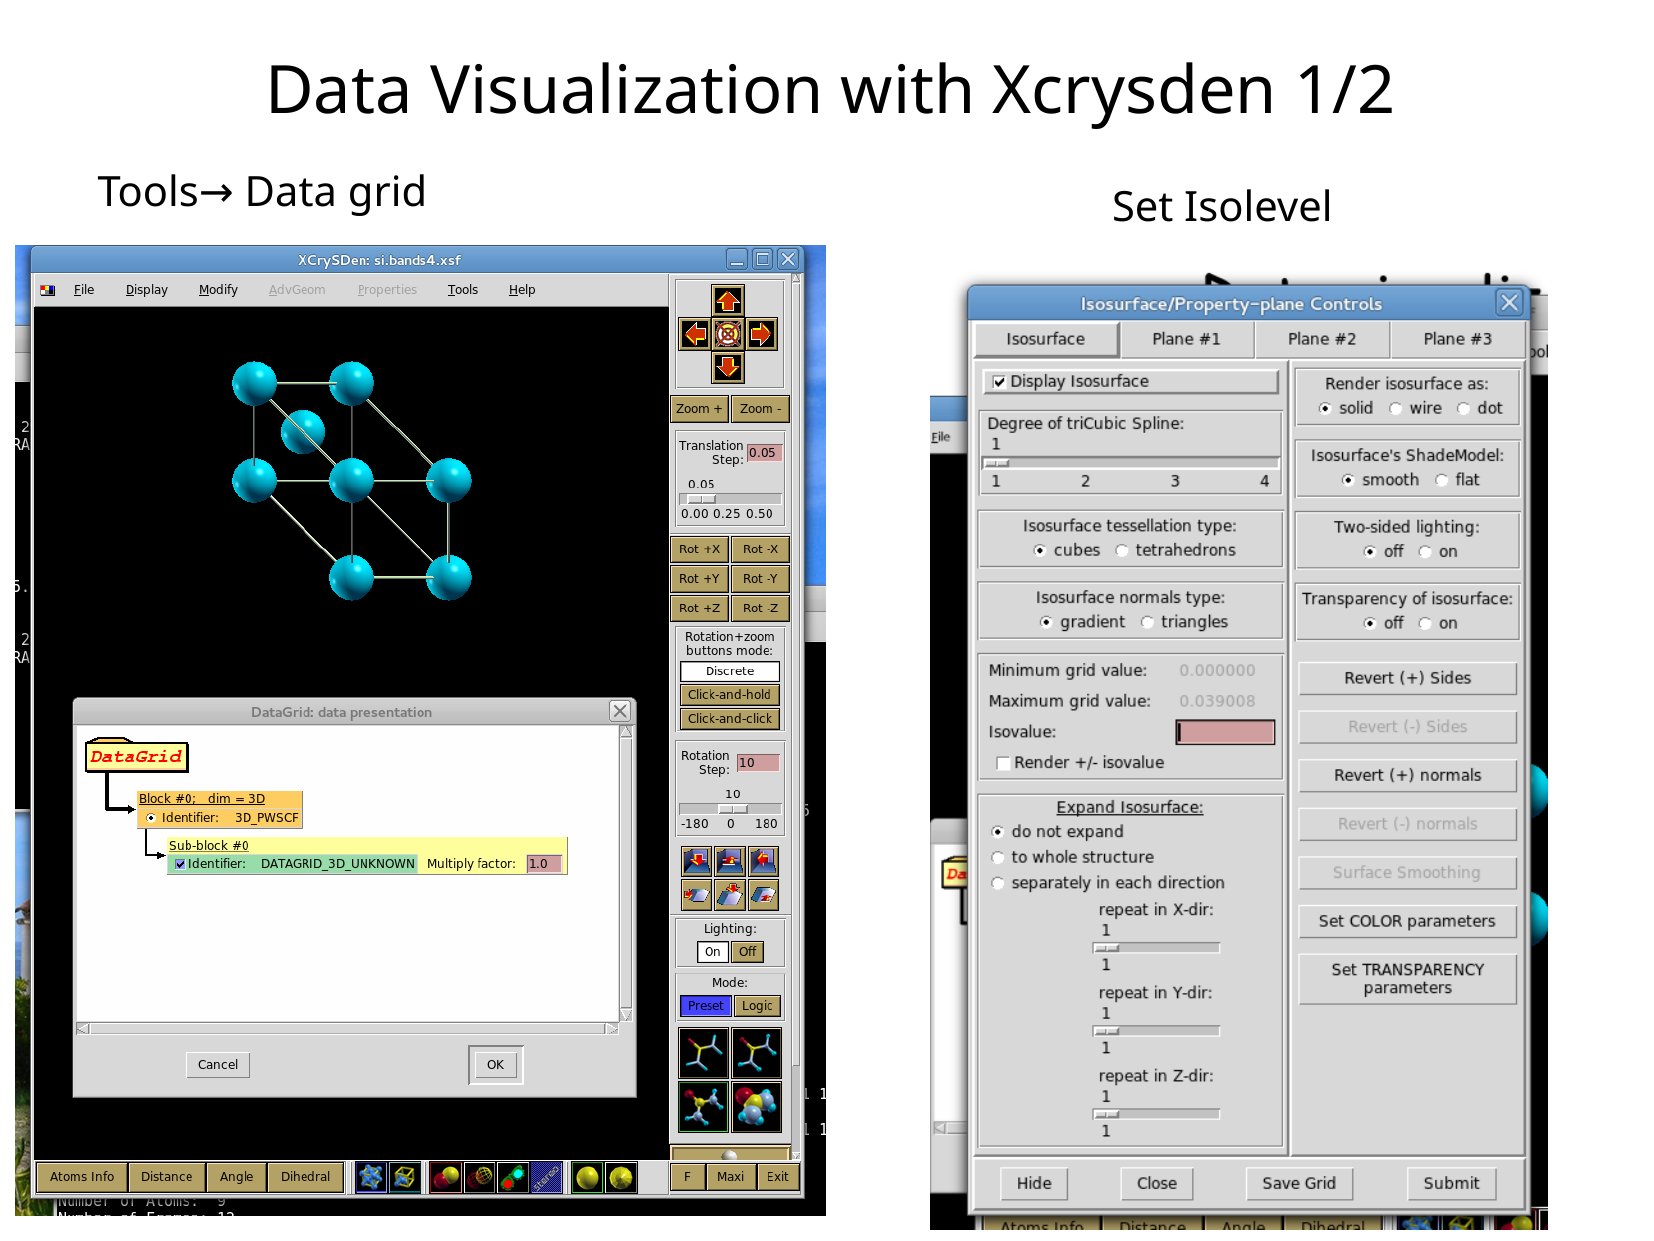

# Data Visualization with Xcrysden 1/2
Tools→ Data grid
Set Isolevel